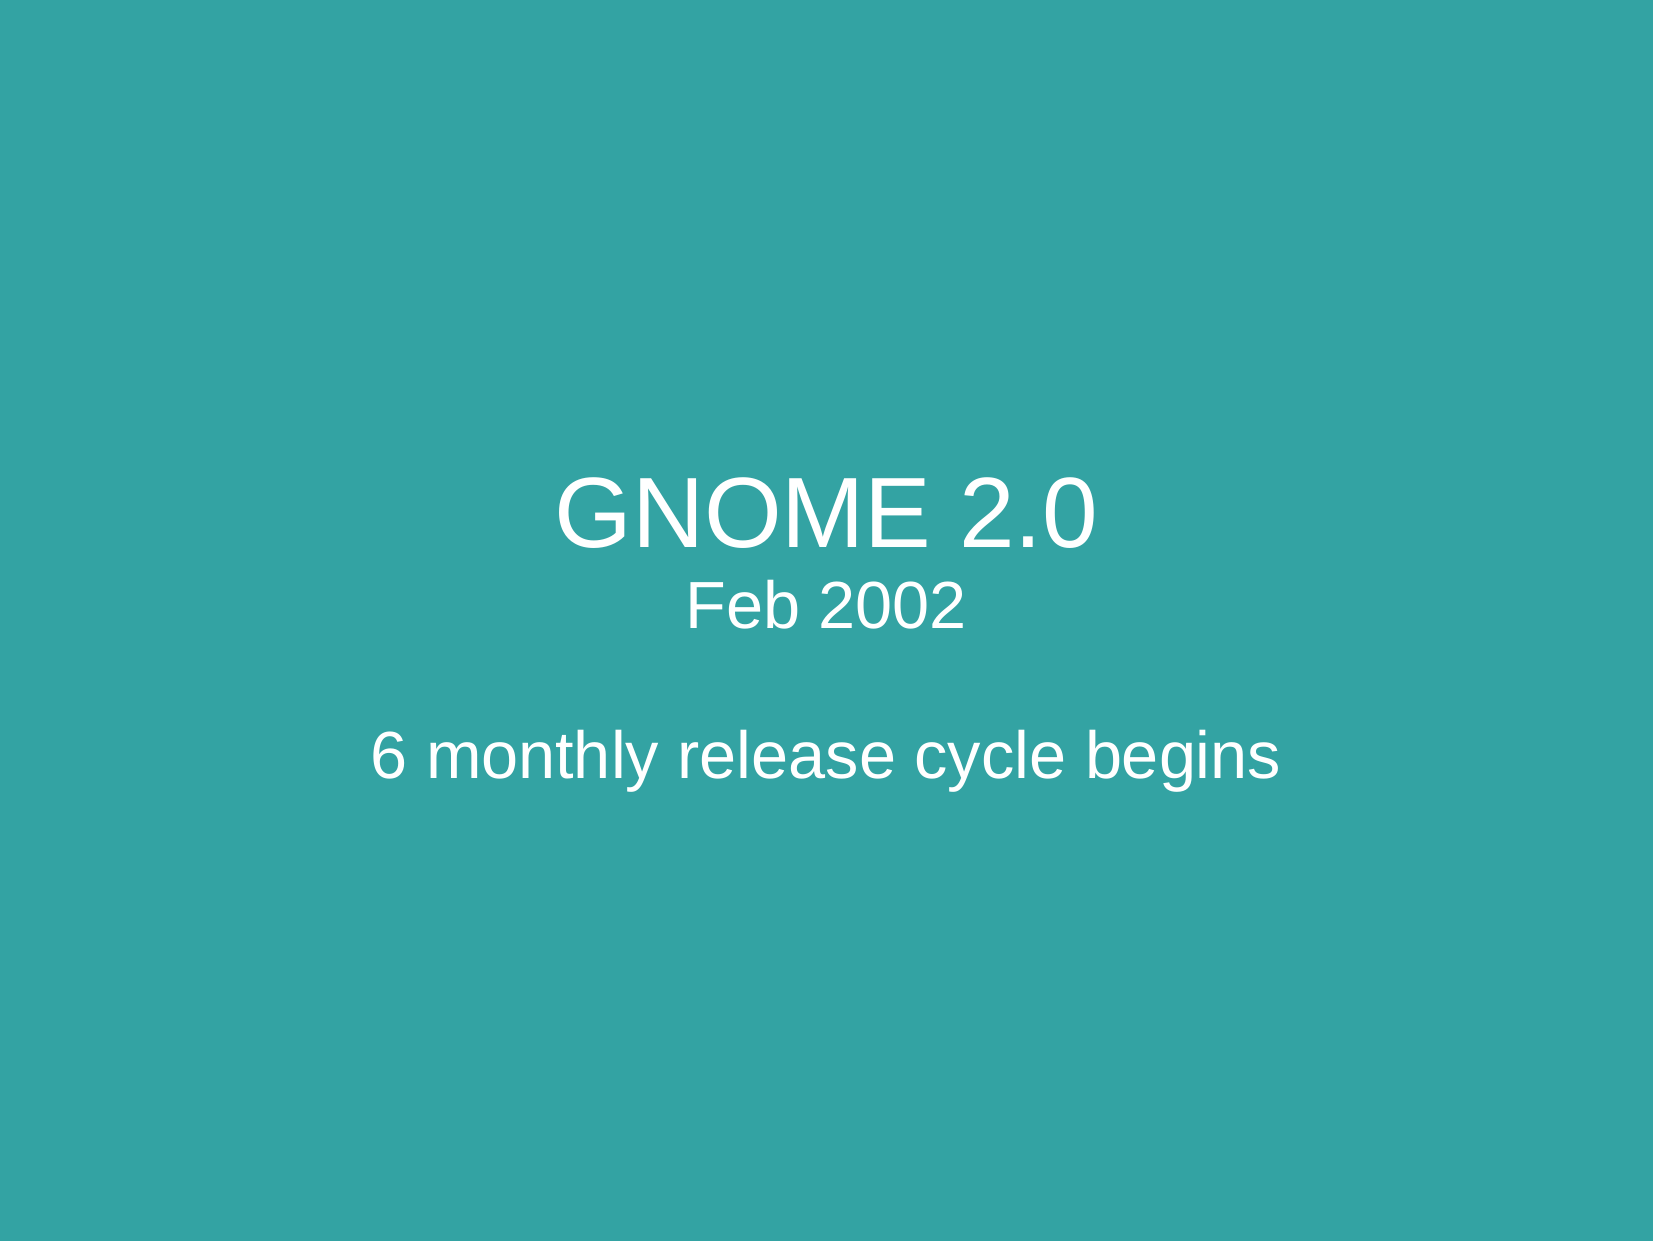

# GNOME 2.0
Feb 2002
6 monthly release cycle begins